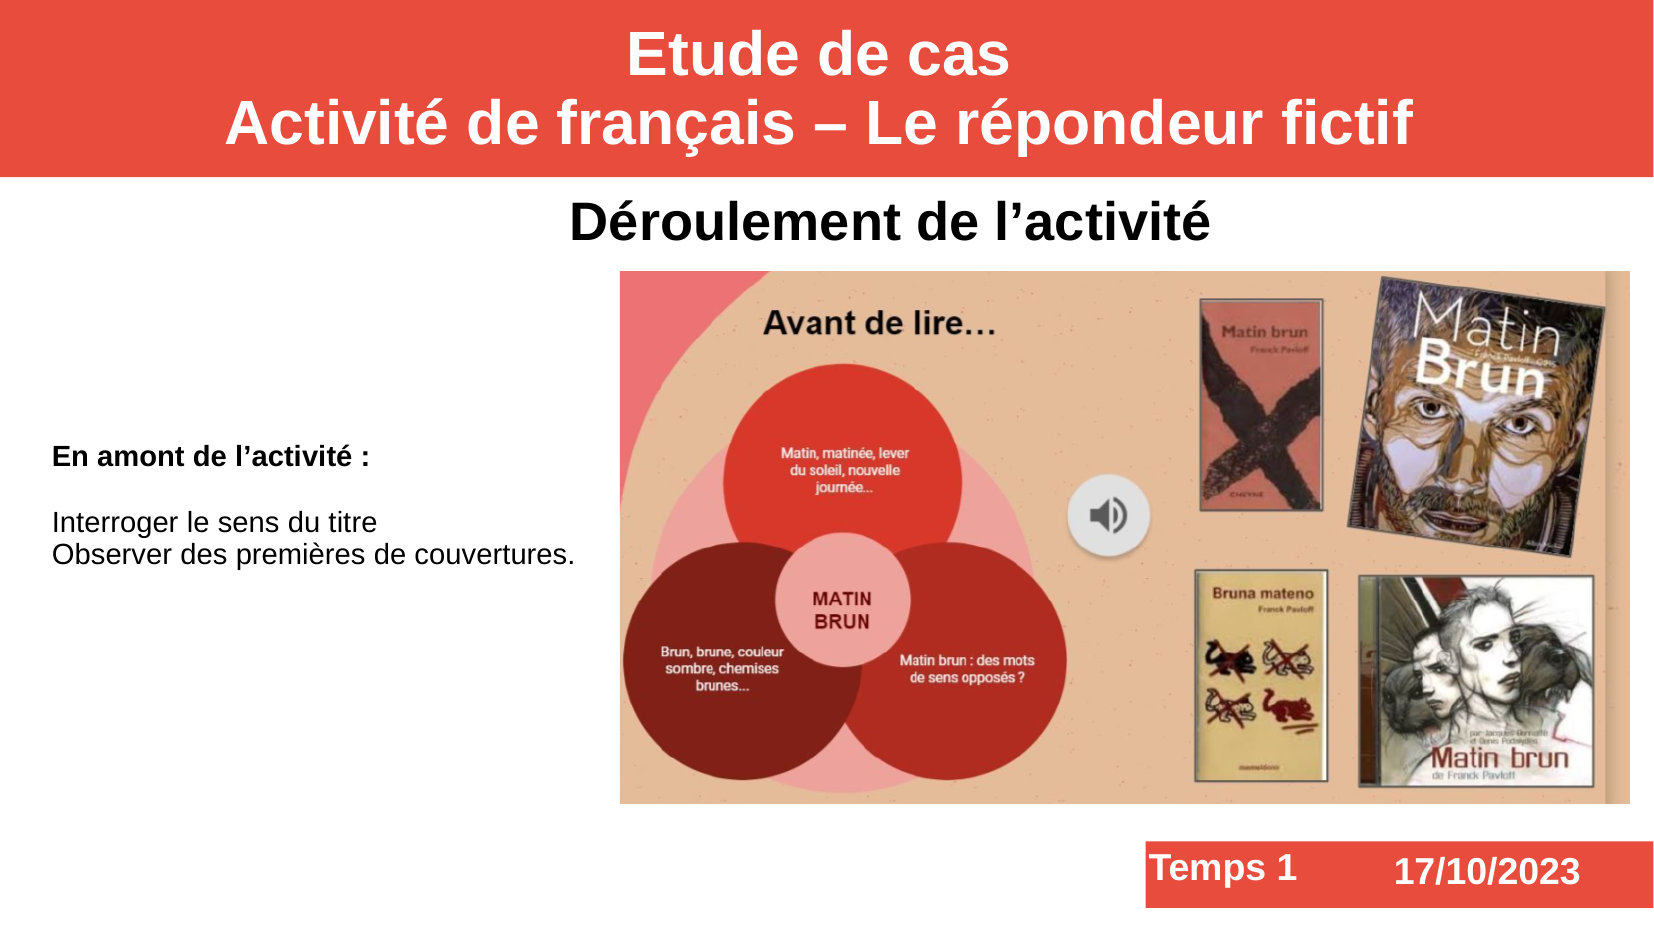

# Etude de cas Activité de français – Le répondeur fictif
Déroulement de l’activité
En amont de l’activité :
Interroger le sens du titre
Observer des premières de couvertures.
Temps 1